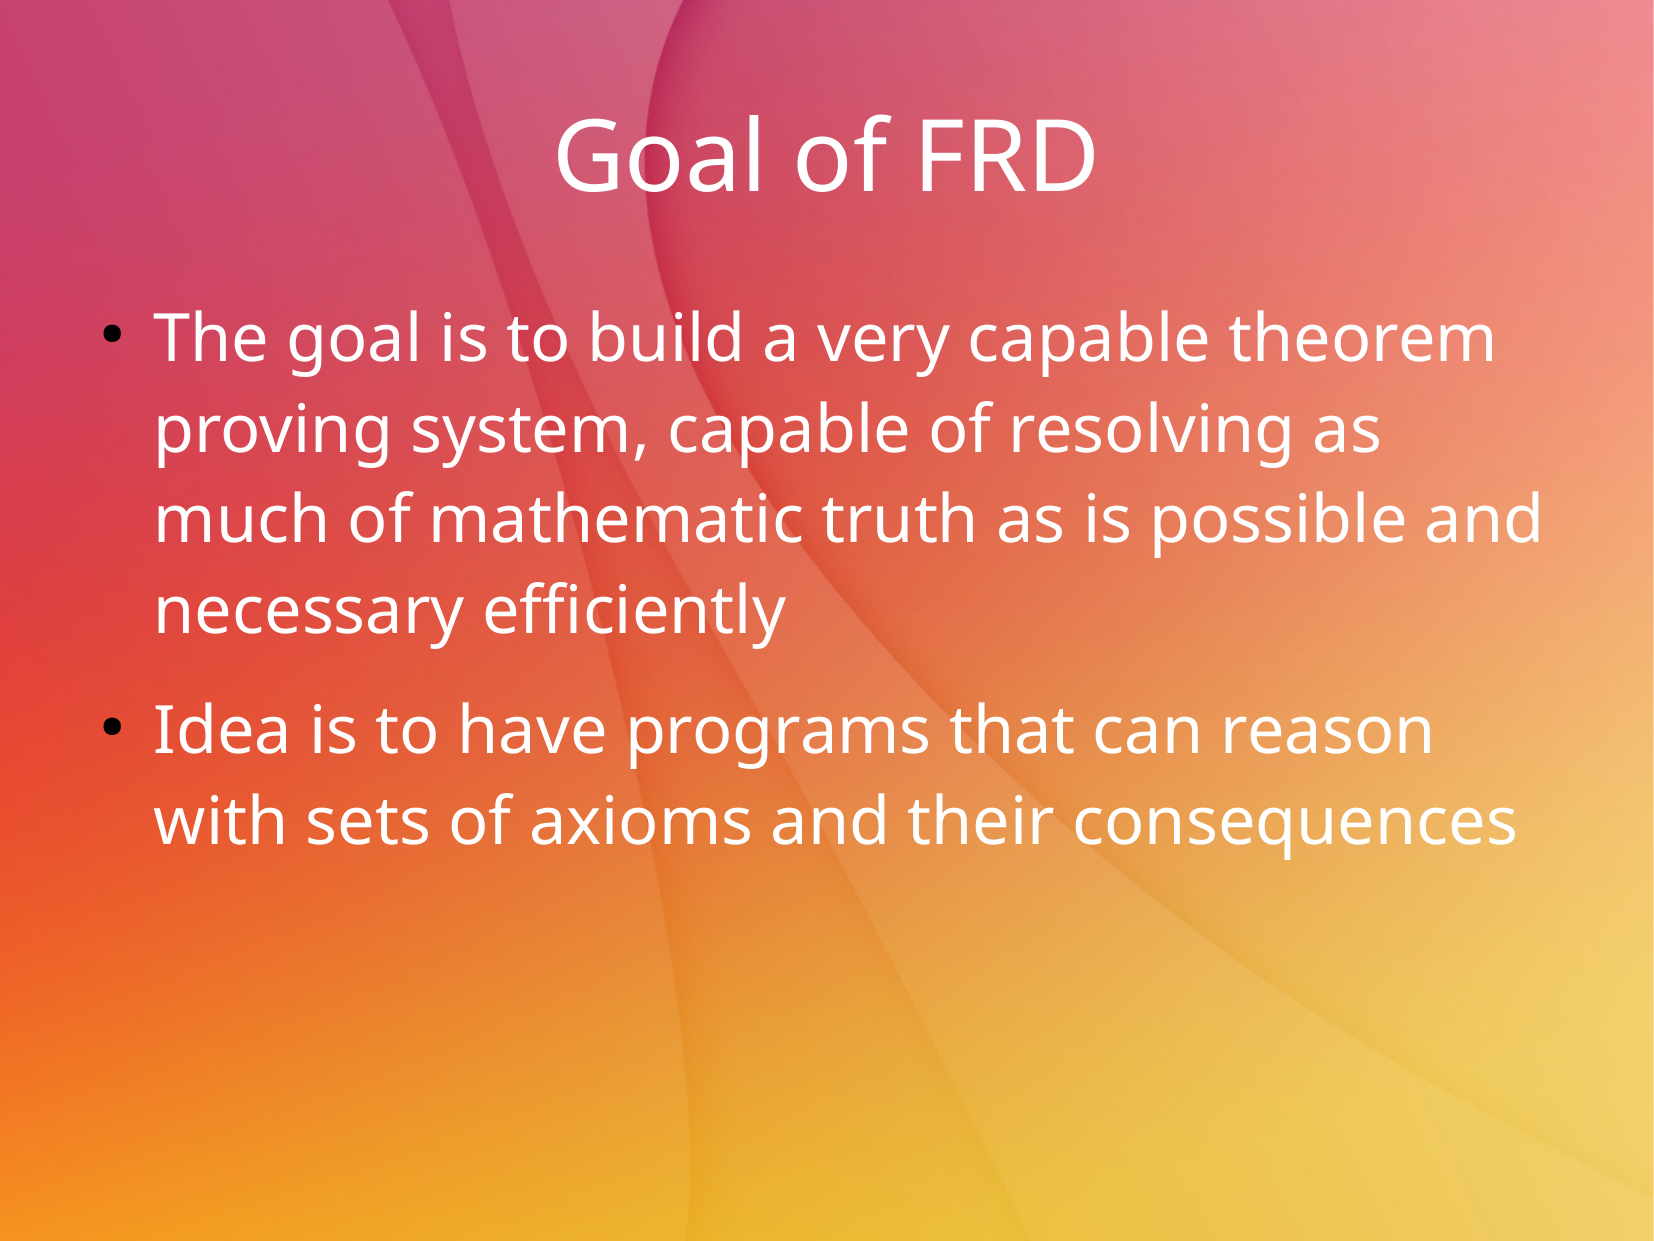

# Goal of FRD
The goal is to build a very capable theorem proving system, capable of resolving as much of mathematic truth as is possible and necessary efficiently
Idea is to have programs that can reason with sets of axioms and their consequences